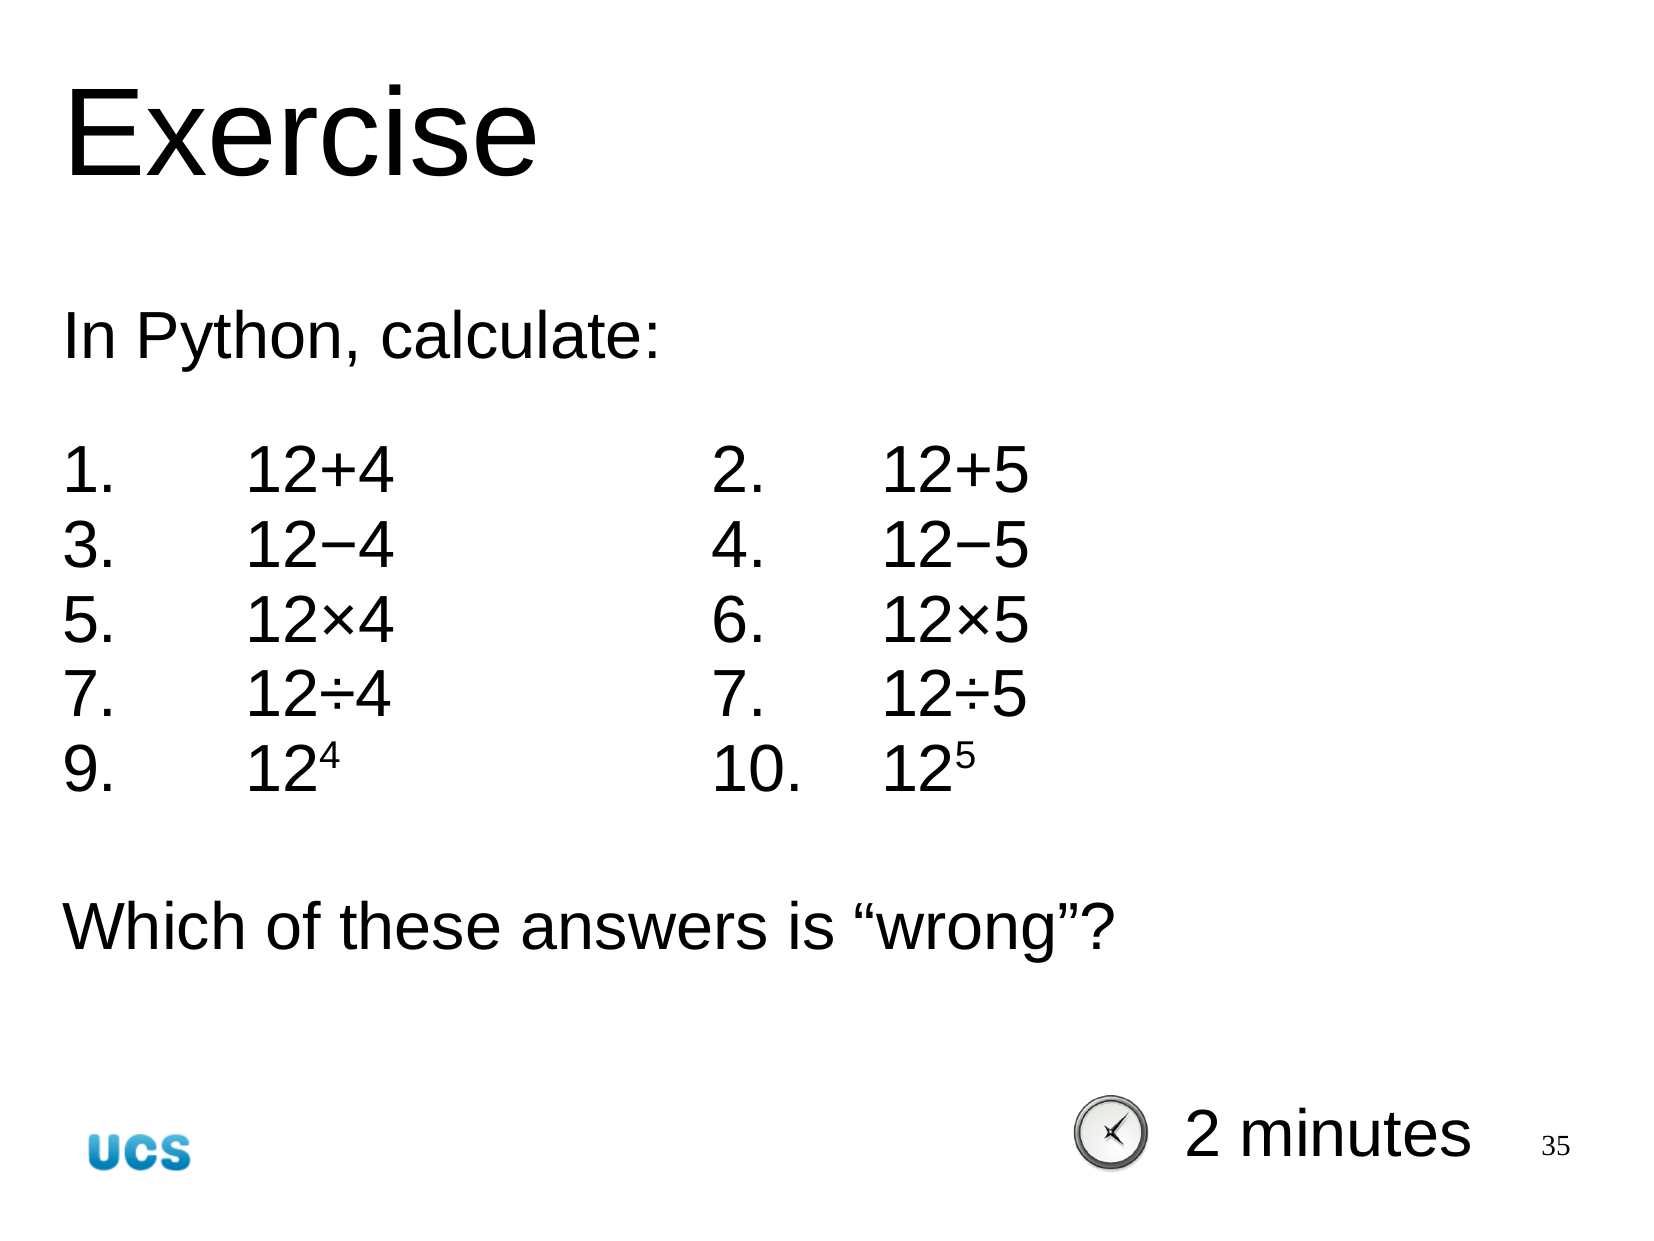

Exercise
In Python, calculate:
1.	12+4	2.	12+5
3.	12−4	4.	12−5
5.	12×4	6.	12×5
7.	12÷4	7.	12÷5
9.	124	10.	125
Which of these answers is “wrong”?
2 minutes
35